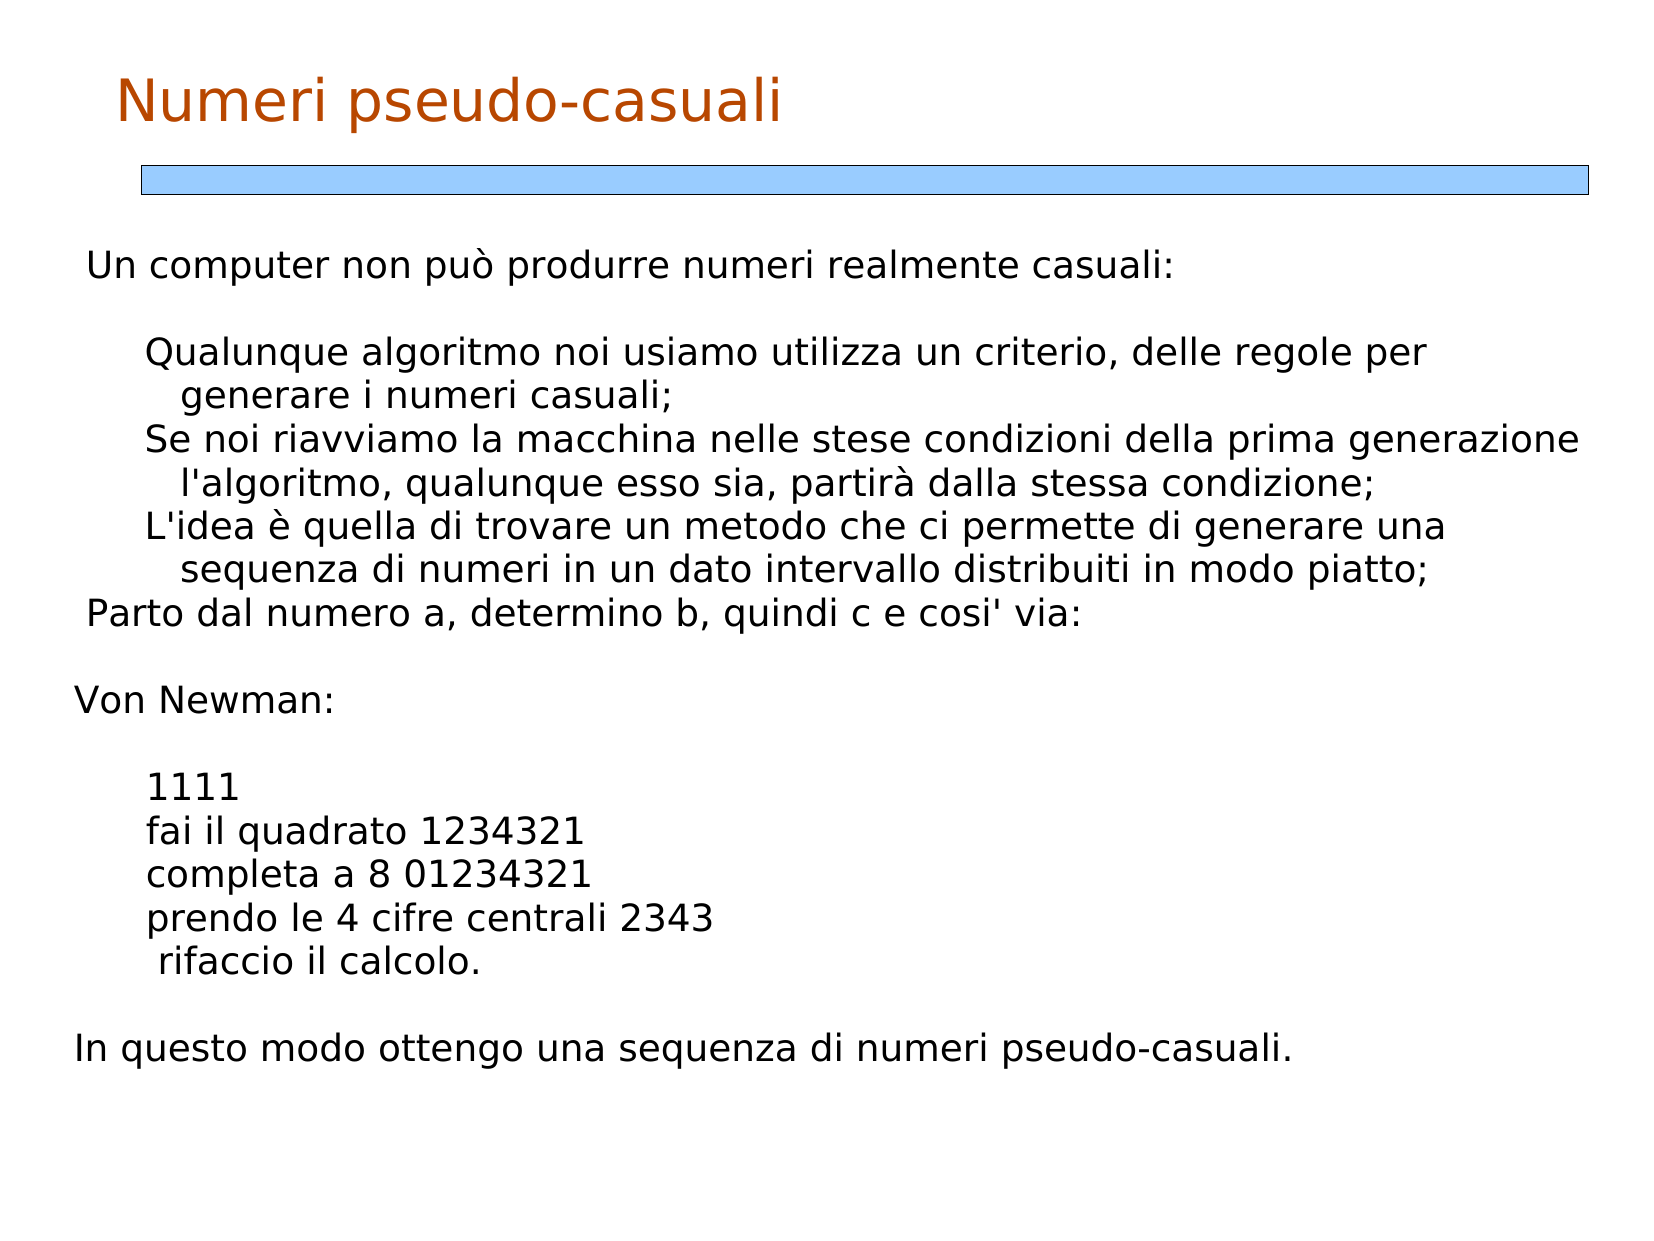

Numeri pseudo-casuali
 Un computer non può produrre numeri realmente casuali:
Qualunque algoritmo noi usiamo utilizza un criterio, delle regole per generare i numeri casuali;
Se noi riavviamo la macchina nelle stese condizioni della prima generazione l'algoritmo, qualunque esso sia, partirà dalla stessa condizione;
L'idea è quella di trovare un metodo che ci permette di generare una sequenza di numeri in un dato intervallo distribuiti in modo piatto;
 Parto dal numero a, determino b, quindi c e cosi' via:
Von Newman:
 1111
 fai il quadrato 1234321
 completa a 8 01234321
 prendo le 4 cifre centrali 2343
 rifaccio il calcolo.
In questo modo ottengo una sequenza di numeri pseudo-casuali.